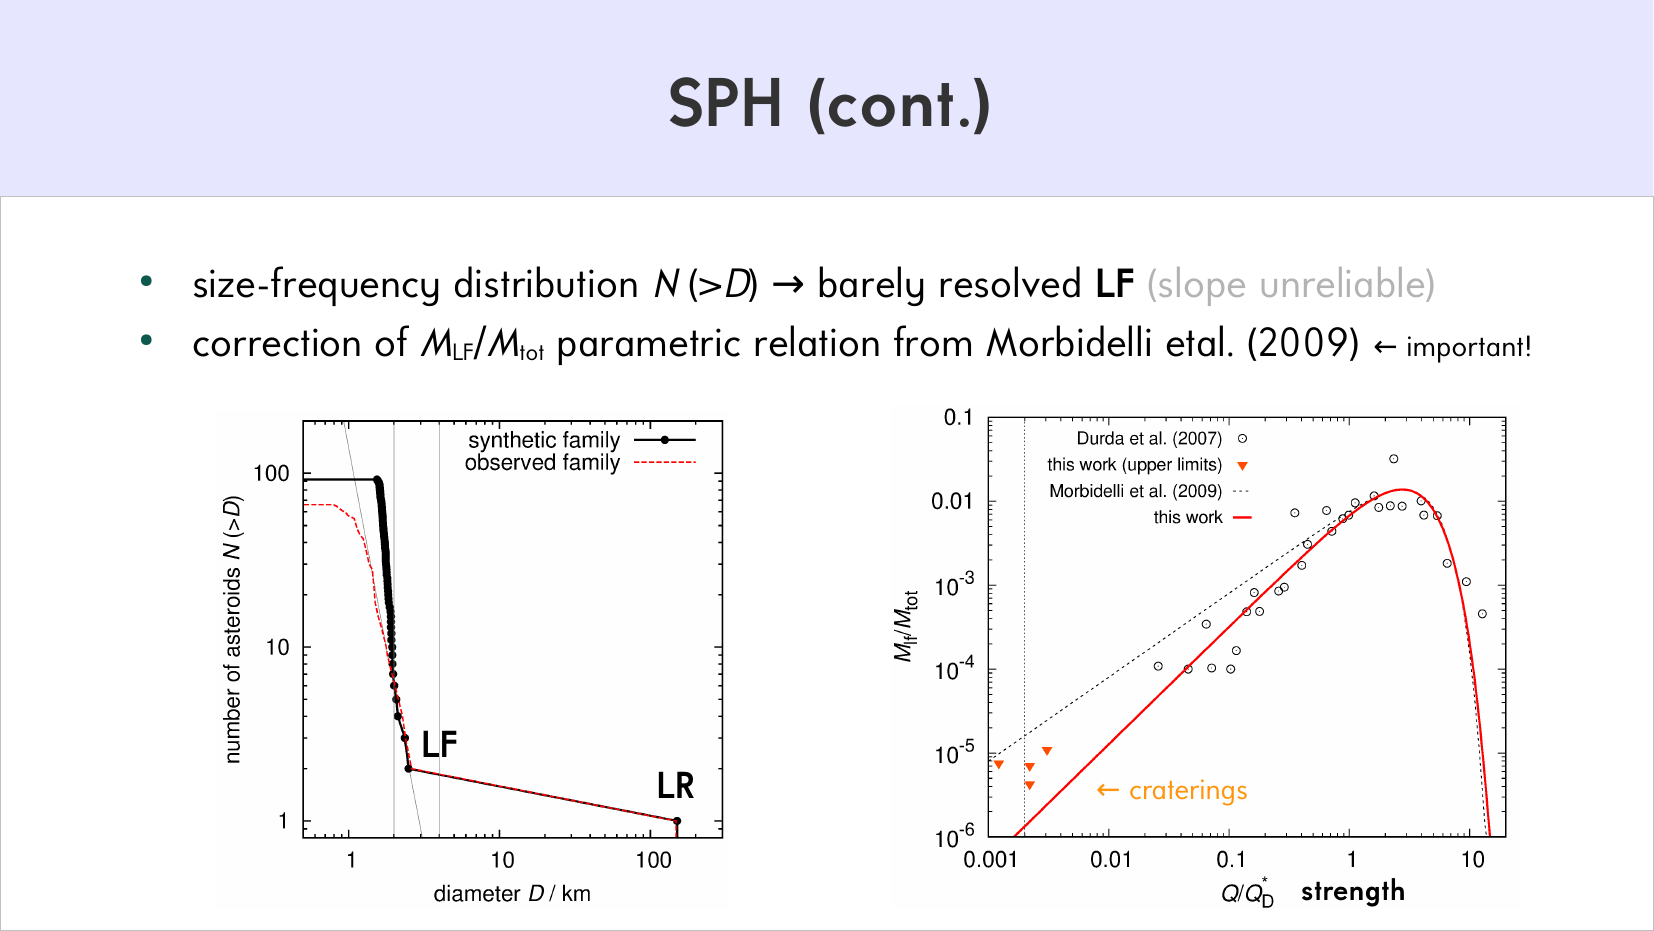

# SPH (cont.)
size-frequency distribution N (>D) → barely resolved LF (slope unreliable)
correction of MLF/Mtot parametric relation from Morbidelli etal. (2009) ← important!
LF
LR
← craterings
strength